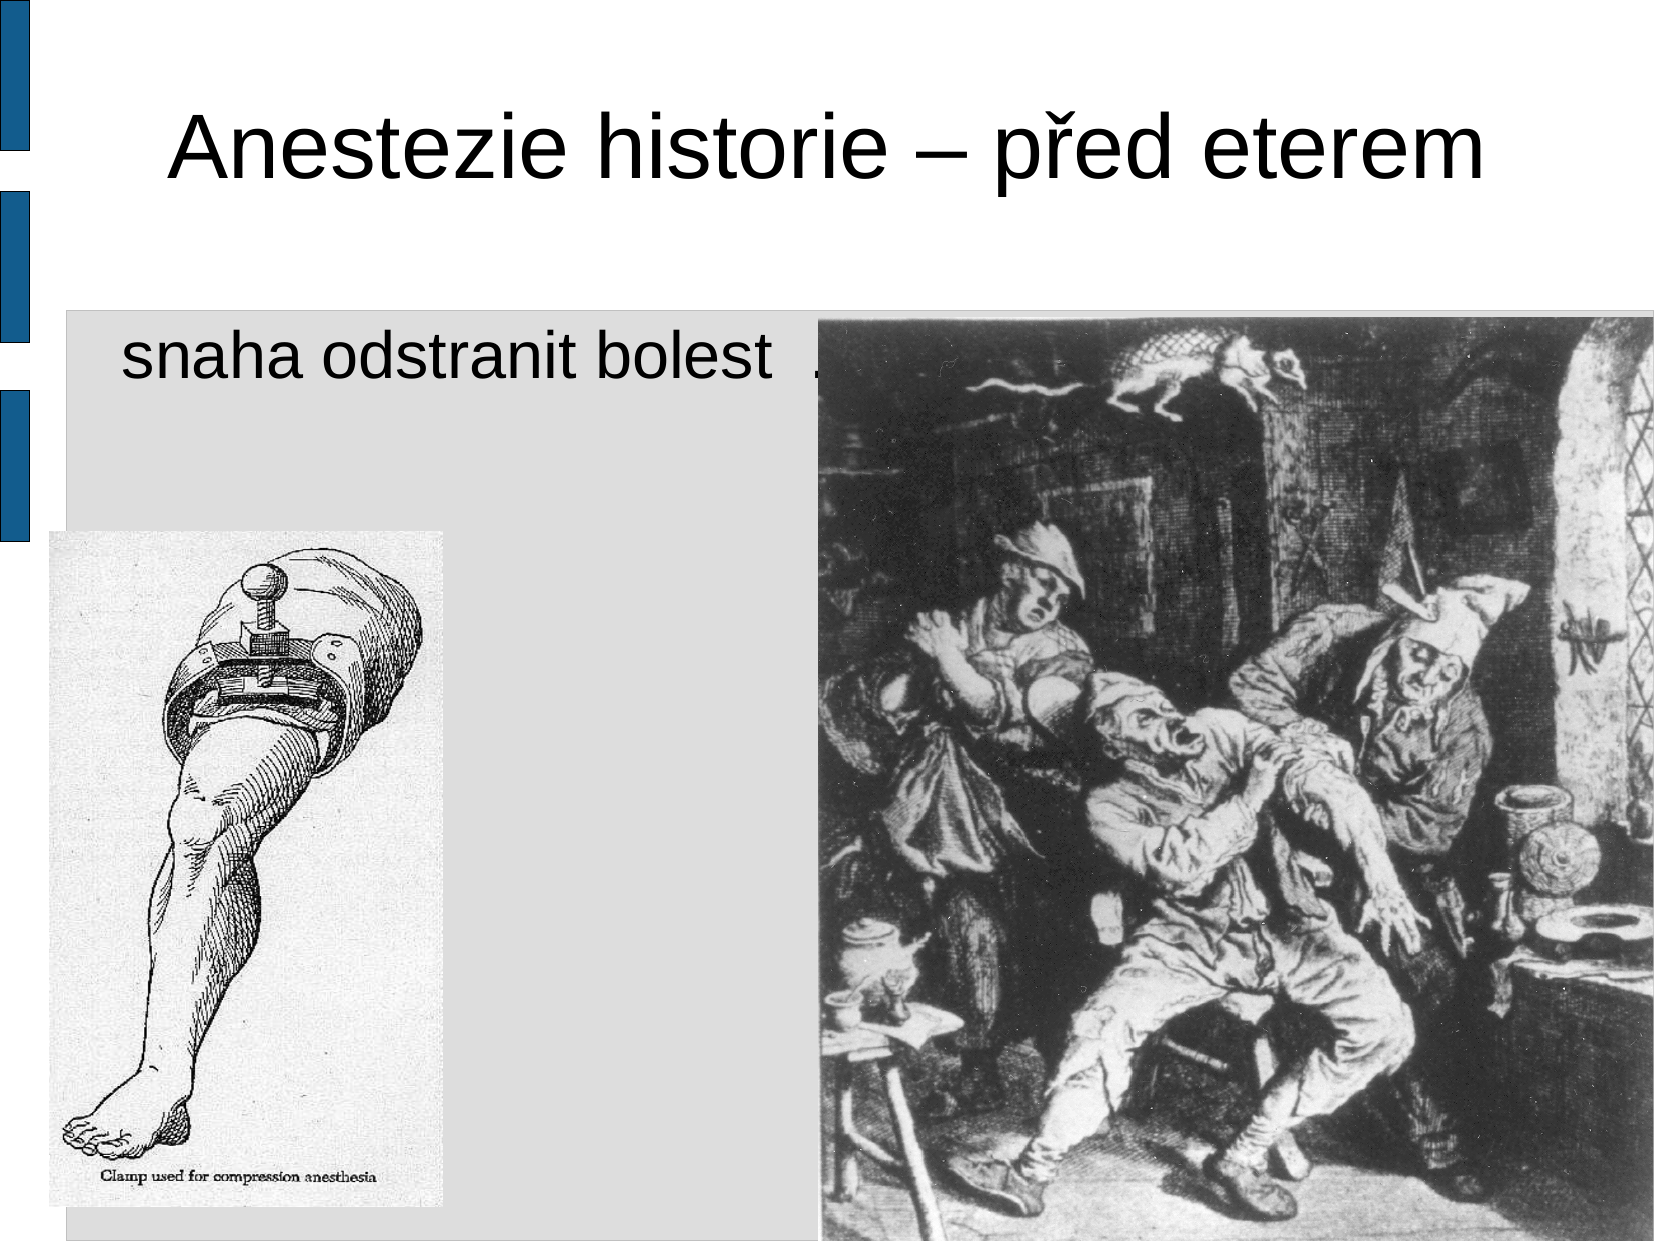

# Anestezie historie – před eterem
snaha odstranit bolest ..